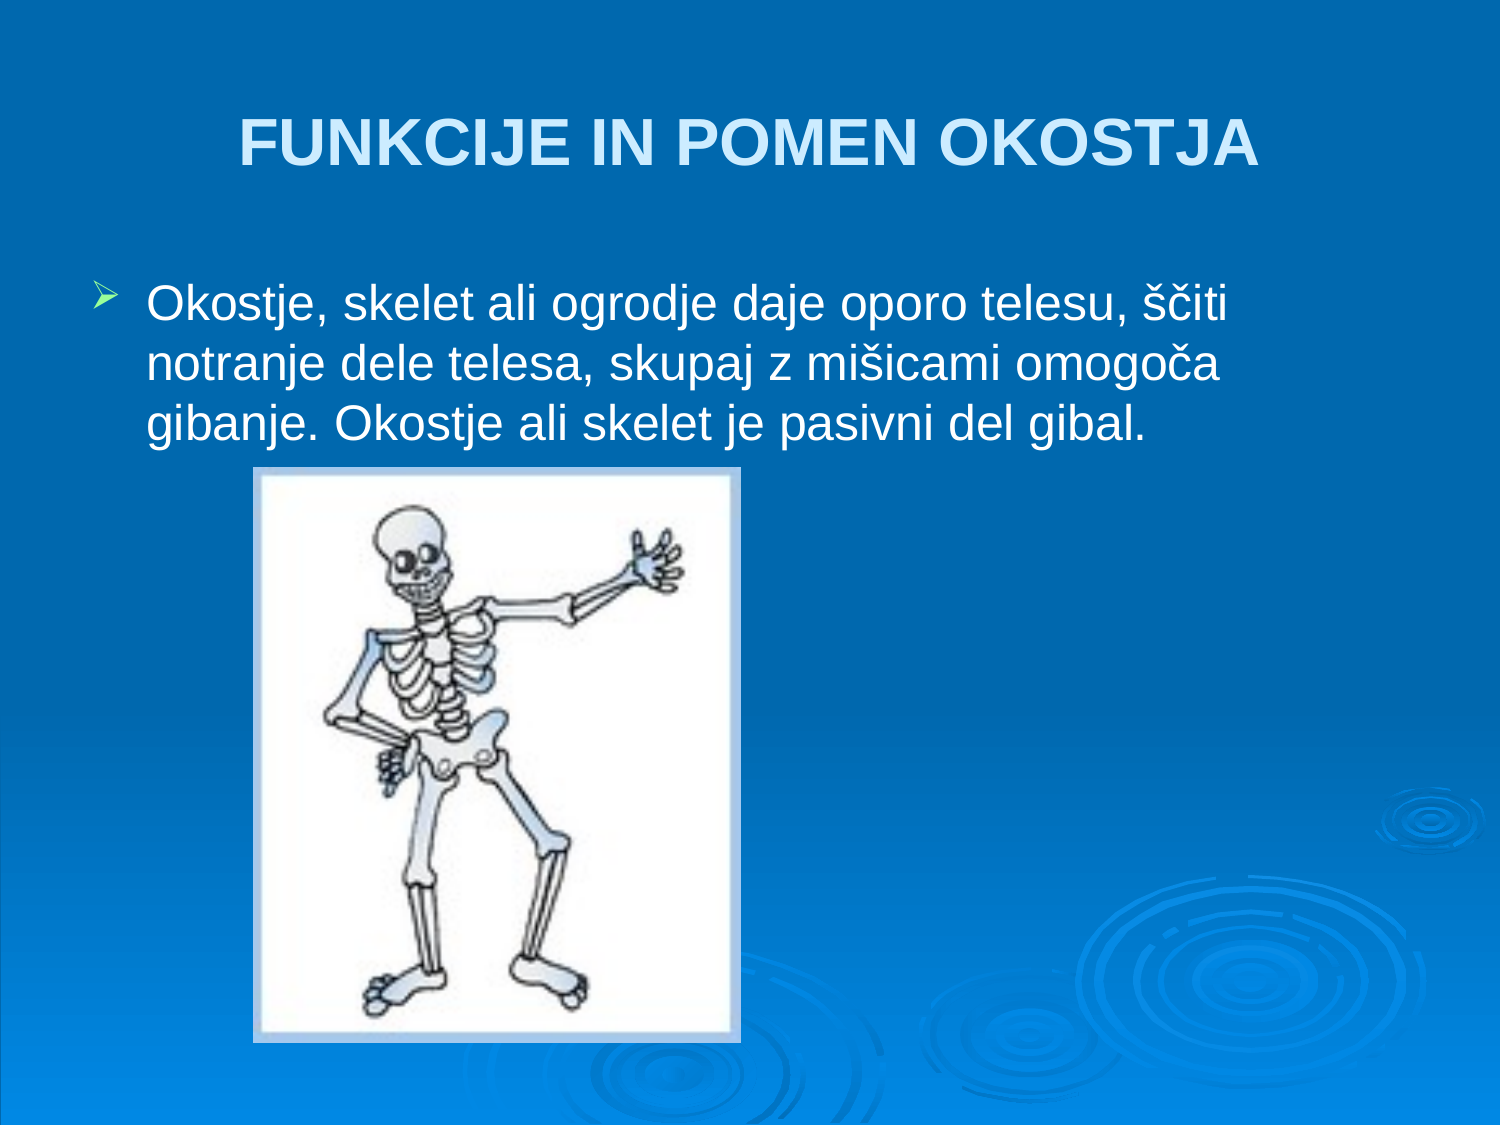

# FUNKCIJE IN POMEN OKOSTJA
Okostje, skelet ali ogrodje daje oporo telesu, ščiti notranje dele telesa, skupaj z mišicami omogoča gibanje. Okostje ali skelet je pasivni del gibal.